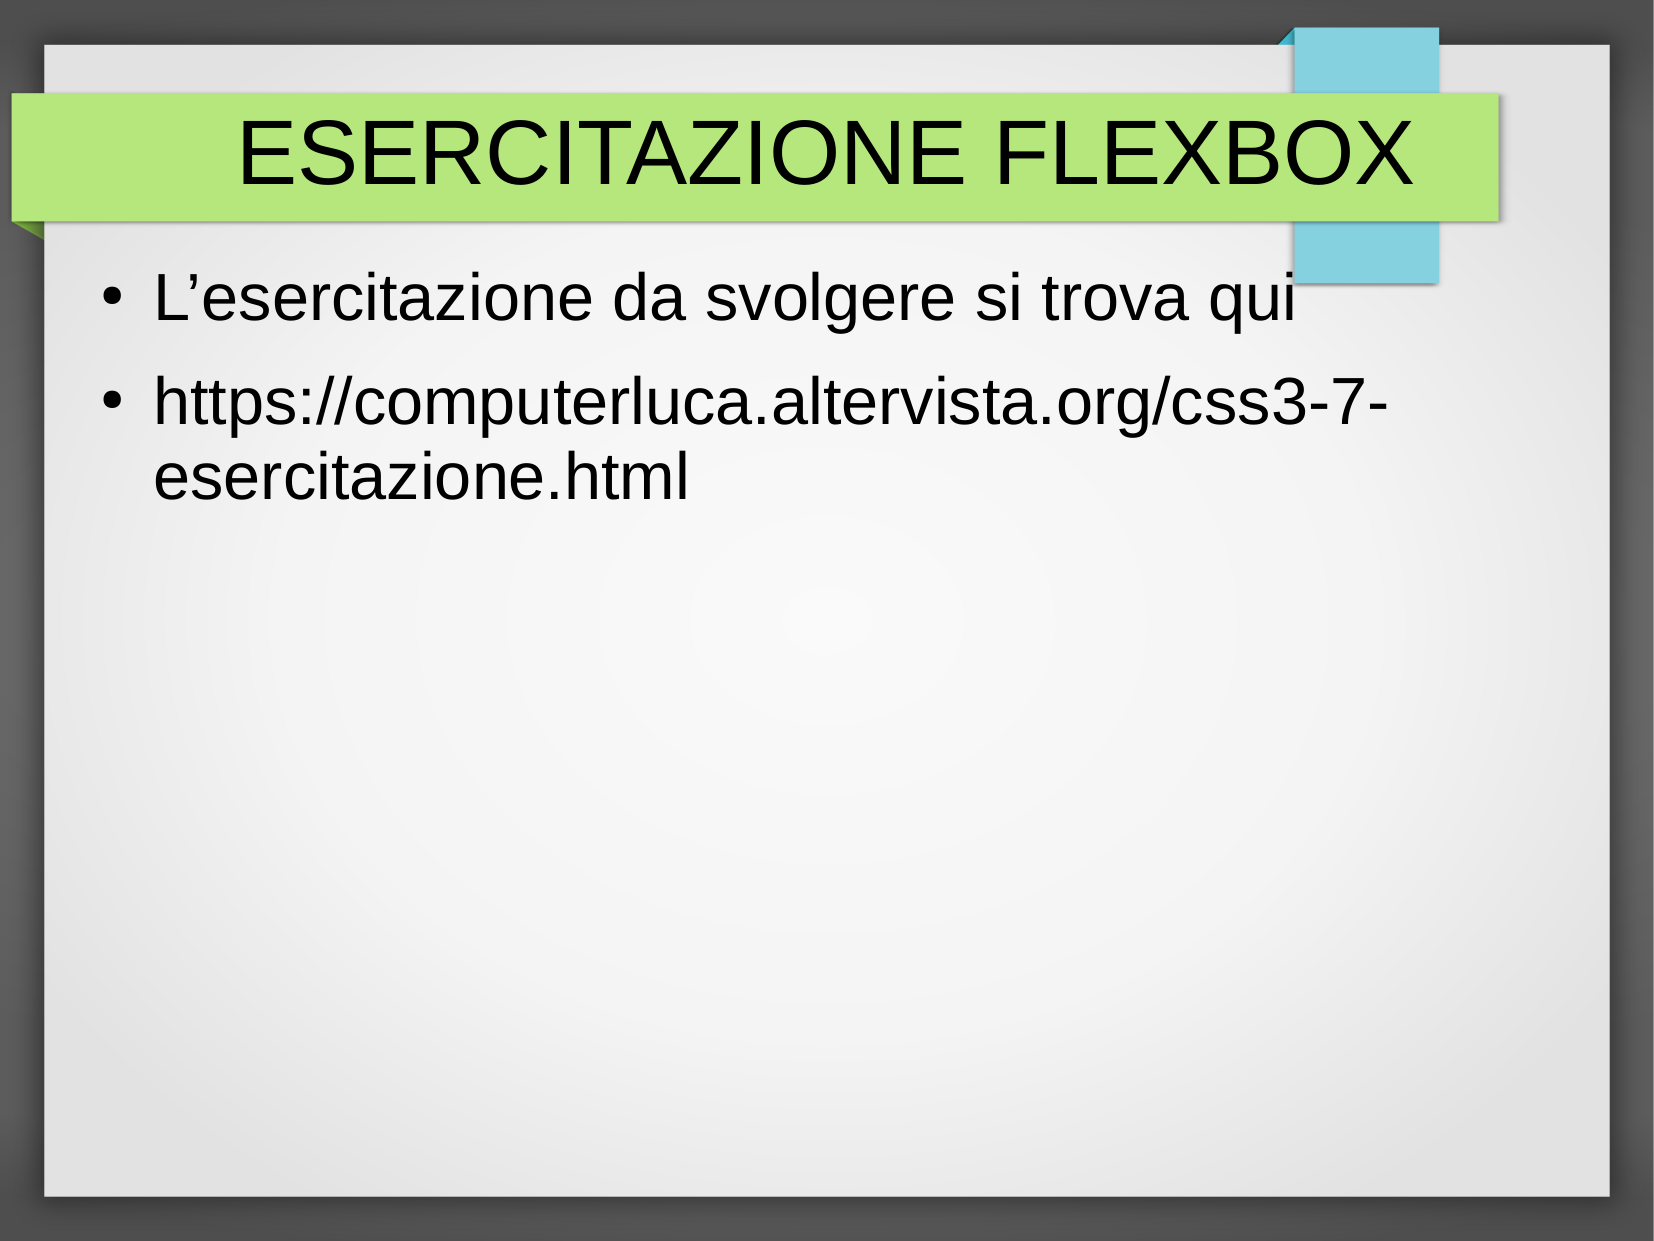

# ESERCITAZIONE FLEXBOX
L’esercitazione da svolgere si trova qui
https://computerluca.altervista.org/css3-7-esercitazione.html